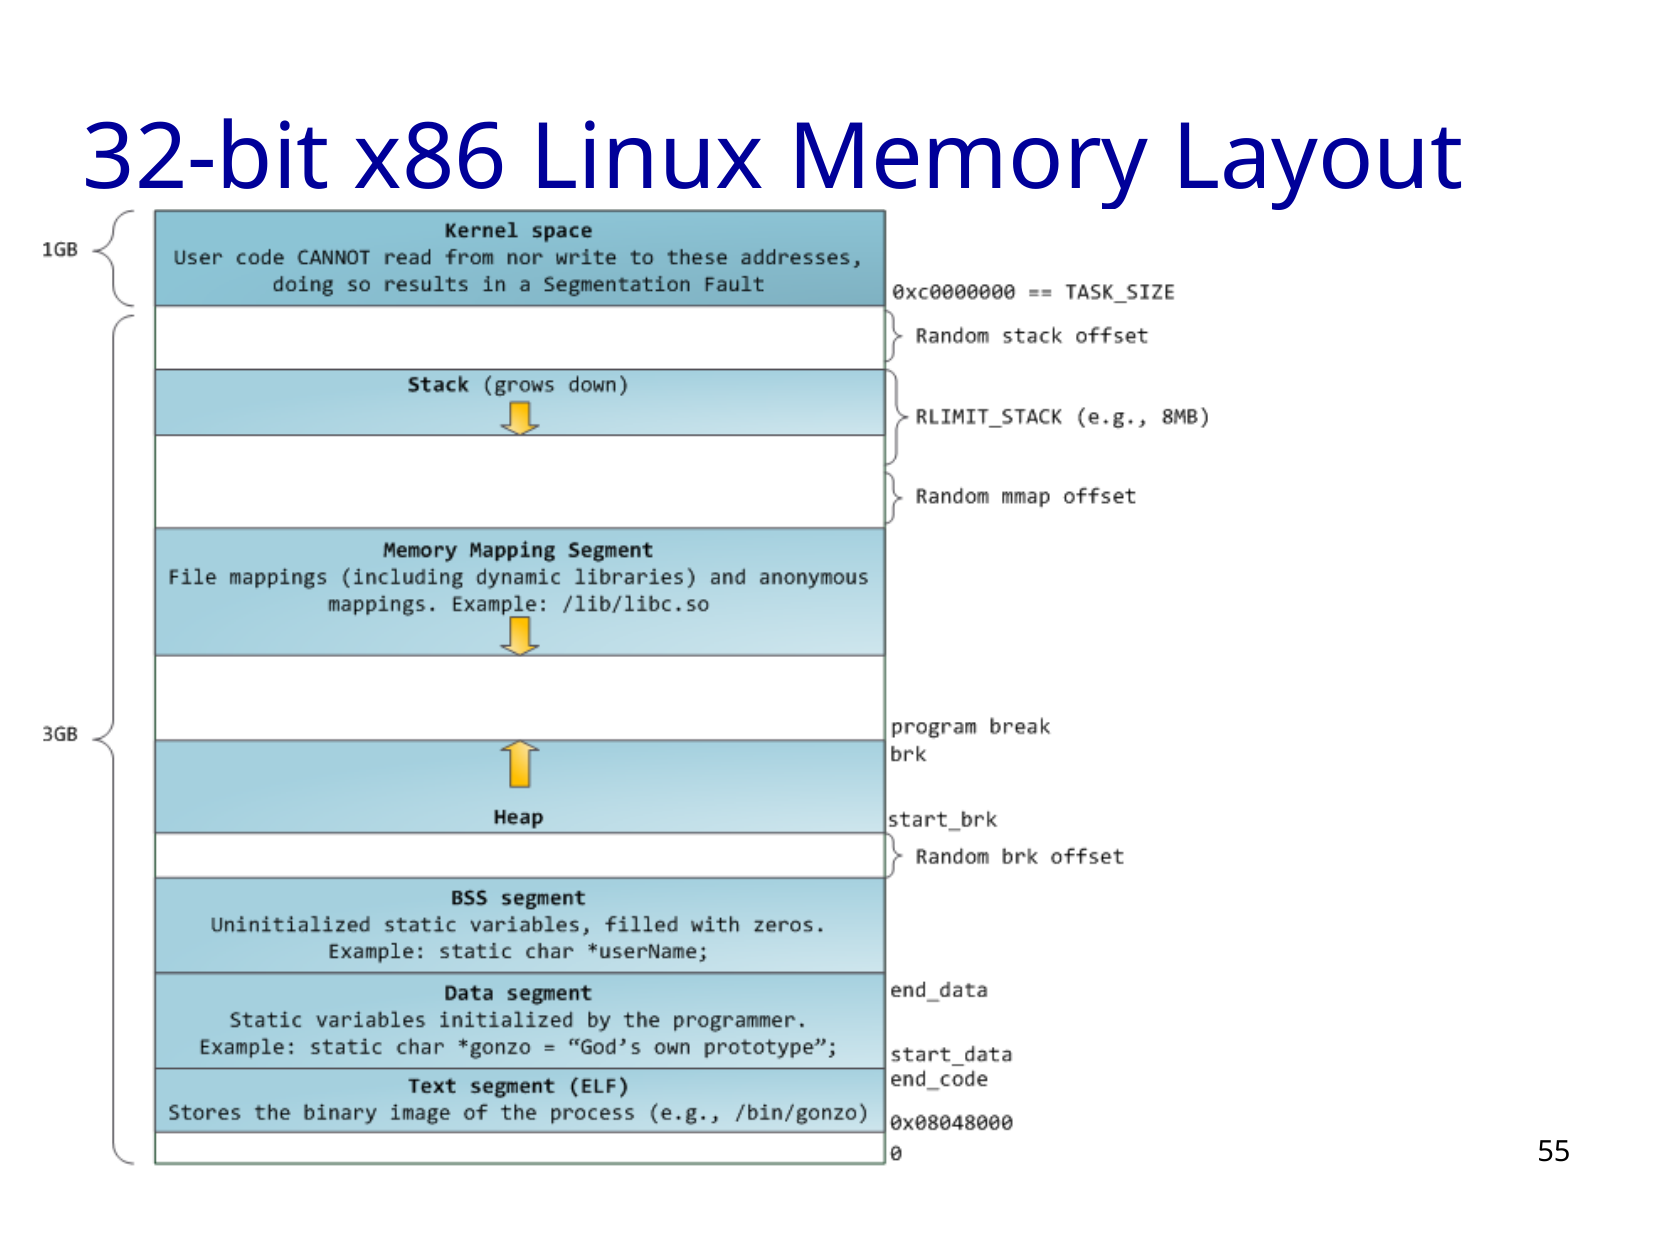

# 32-bit x86 Linux Memory Layout
55